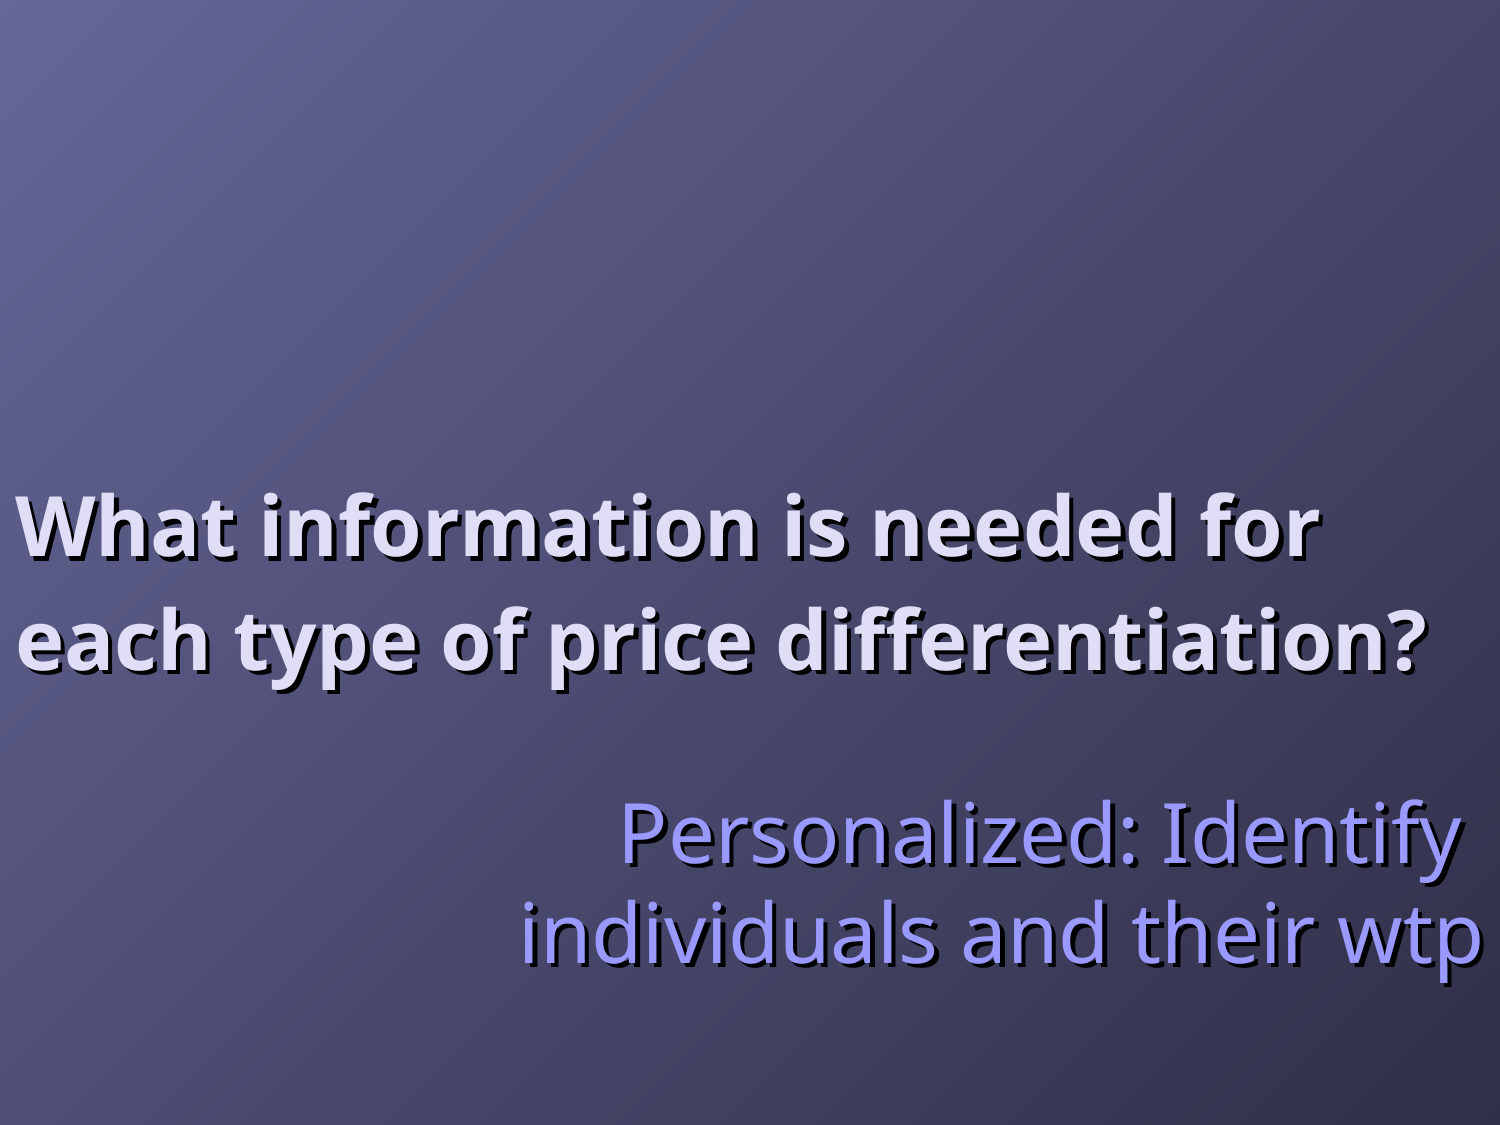

# What information is needed for each type of price differentiation?
Personalized: Identify
individuals and their wtp